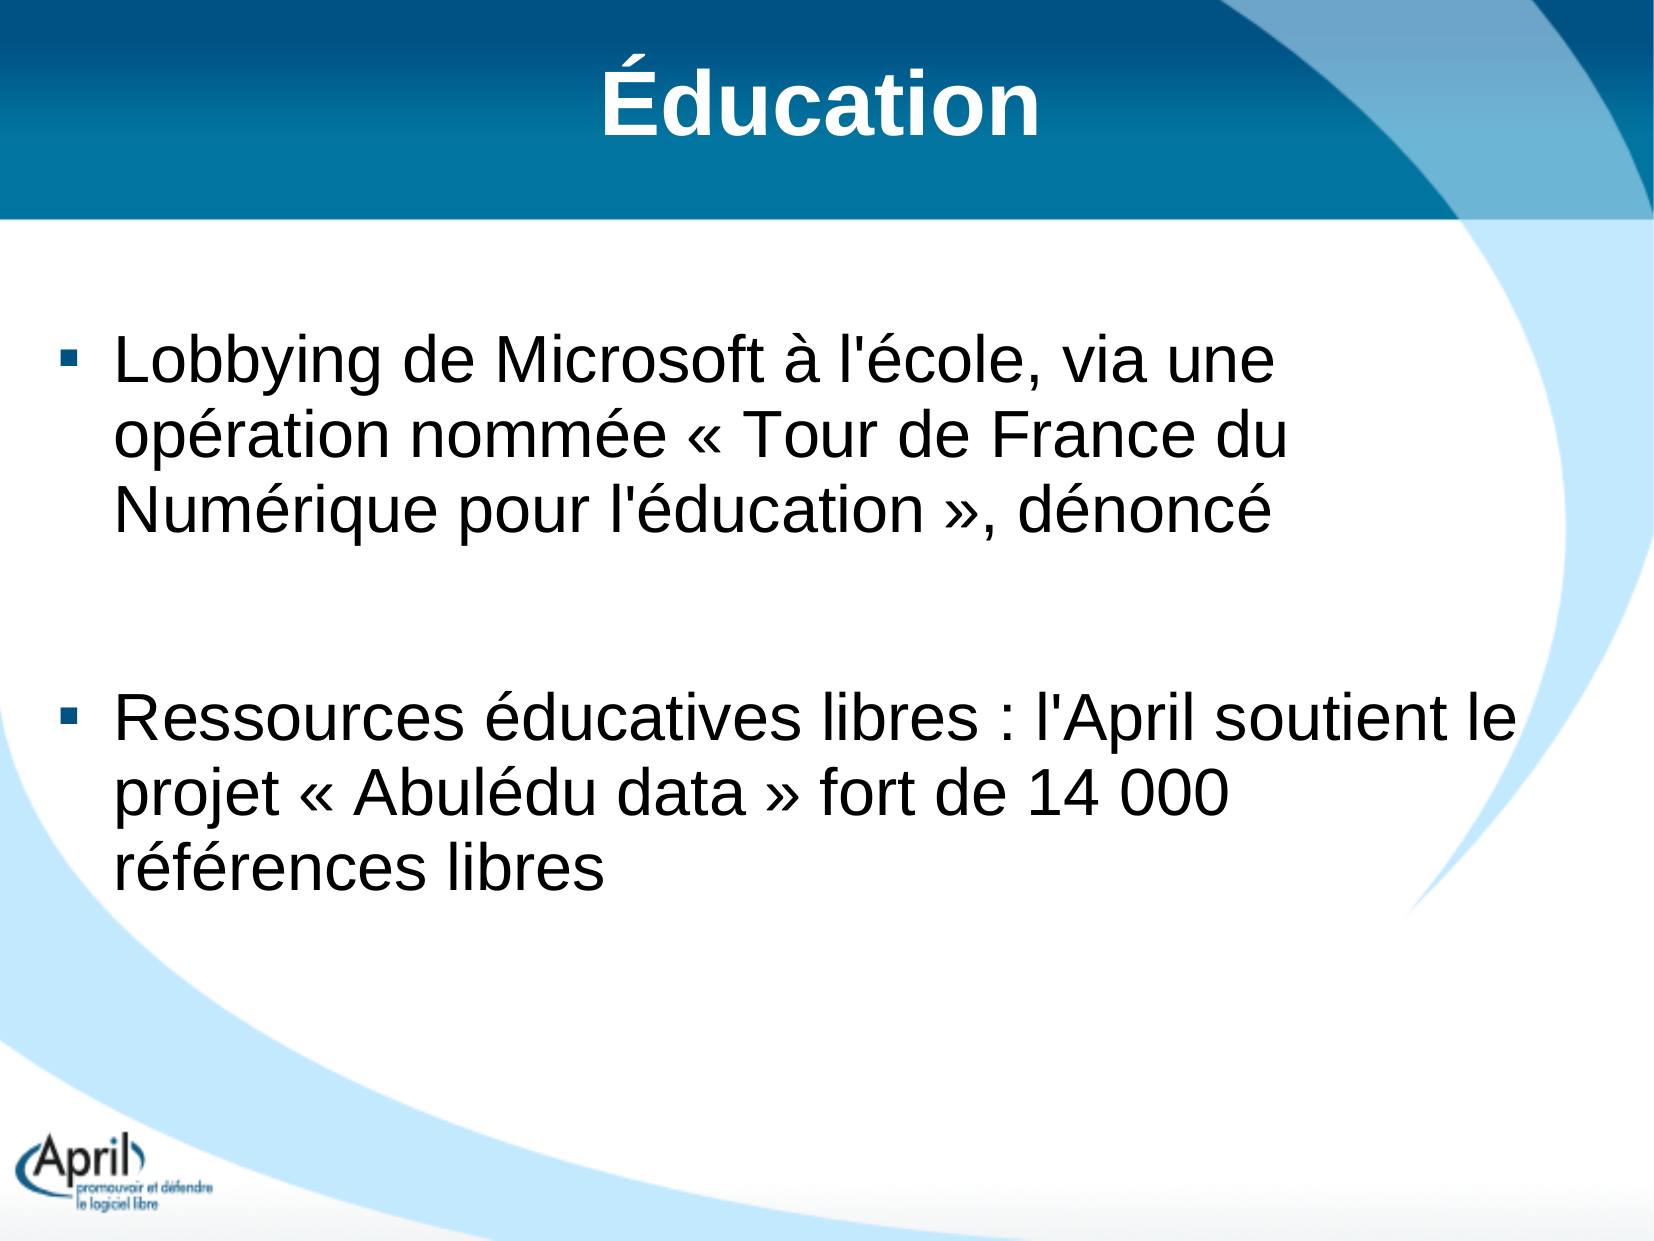

# Éducation
Lobbying de Microsoft à l'école, via une opération nommée « Tour de France du Numérique pour l'éducation », dénoncé
Ressources éducatives libres : l'April soutient le projet « Abulédu data » fort de 14 000 références libres